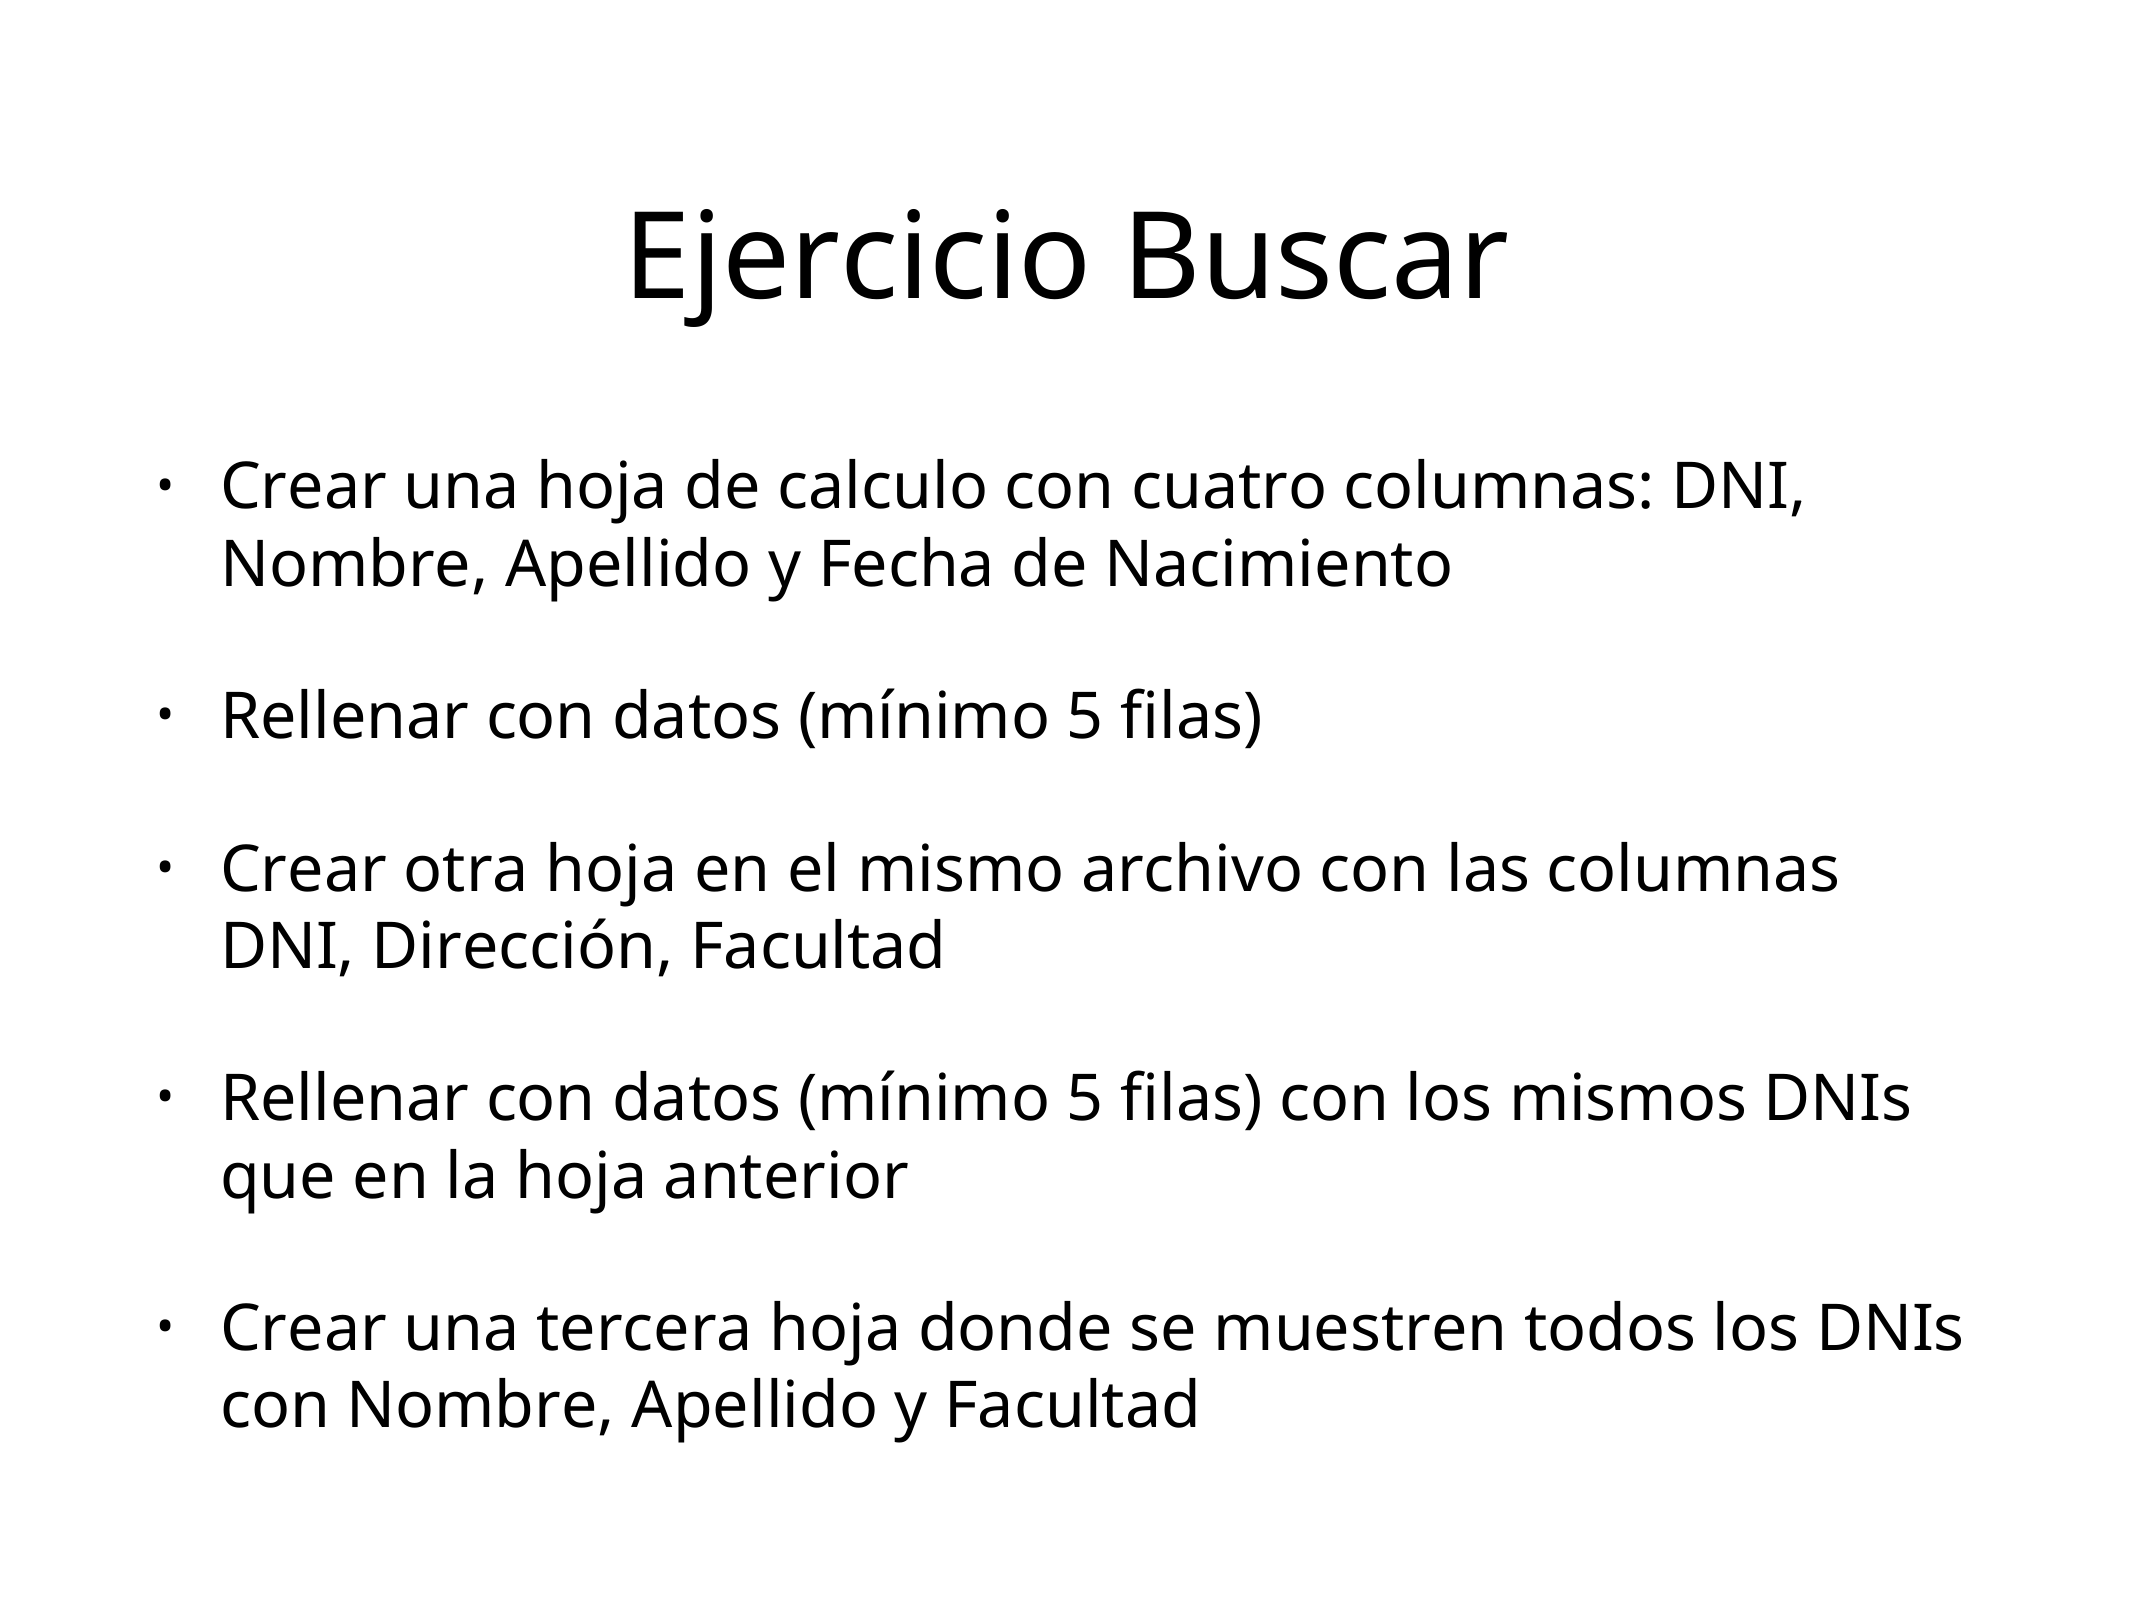

# Ejercicio Buscar
Crear una hoja de calculo con cuatro columnas: DNI, Nombre, Apellido y Fecha de Nacimiento
Rellenar con datos (mínimo 5 filas)
Crear otra hoja en el mismo archivo con las columnas DNI, Dirección, Facultad
Rellenar con datos (mínimo 5 filas) con los mismos DNIs que en la hoja anterior
Crear una tercera hoja donde se muestren todos los DNIs con Nombre, Apellido y Facultad